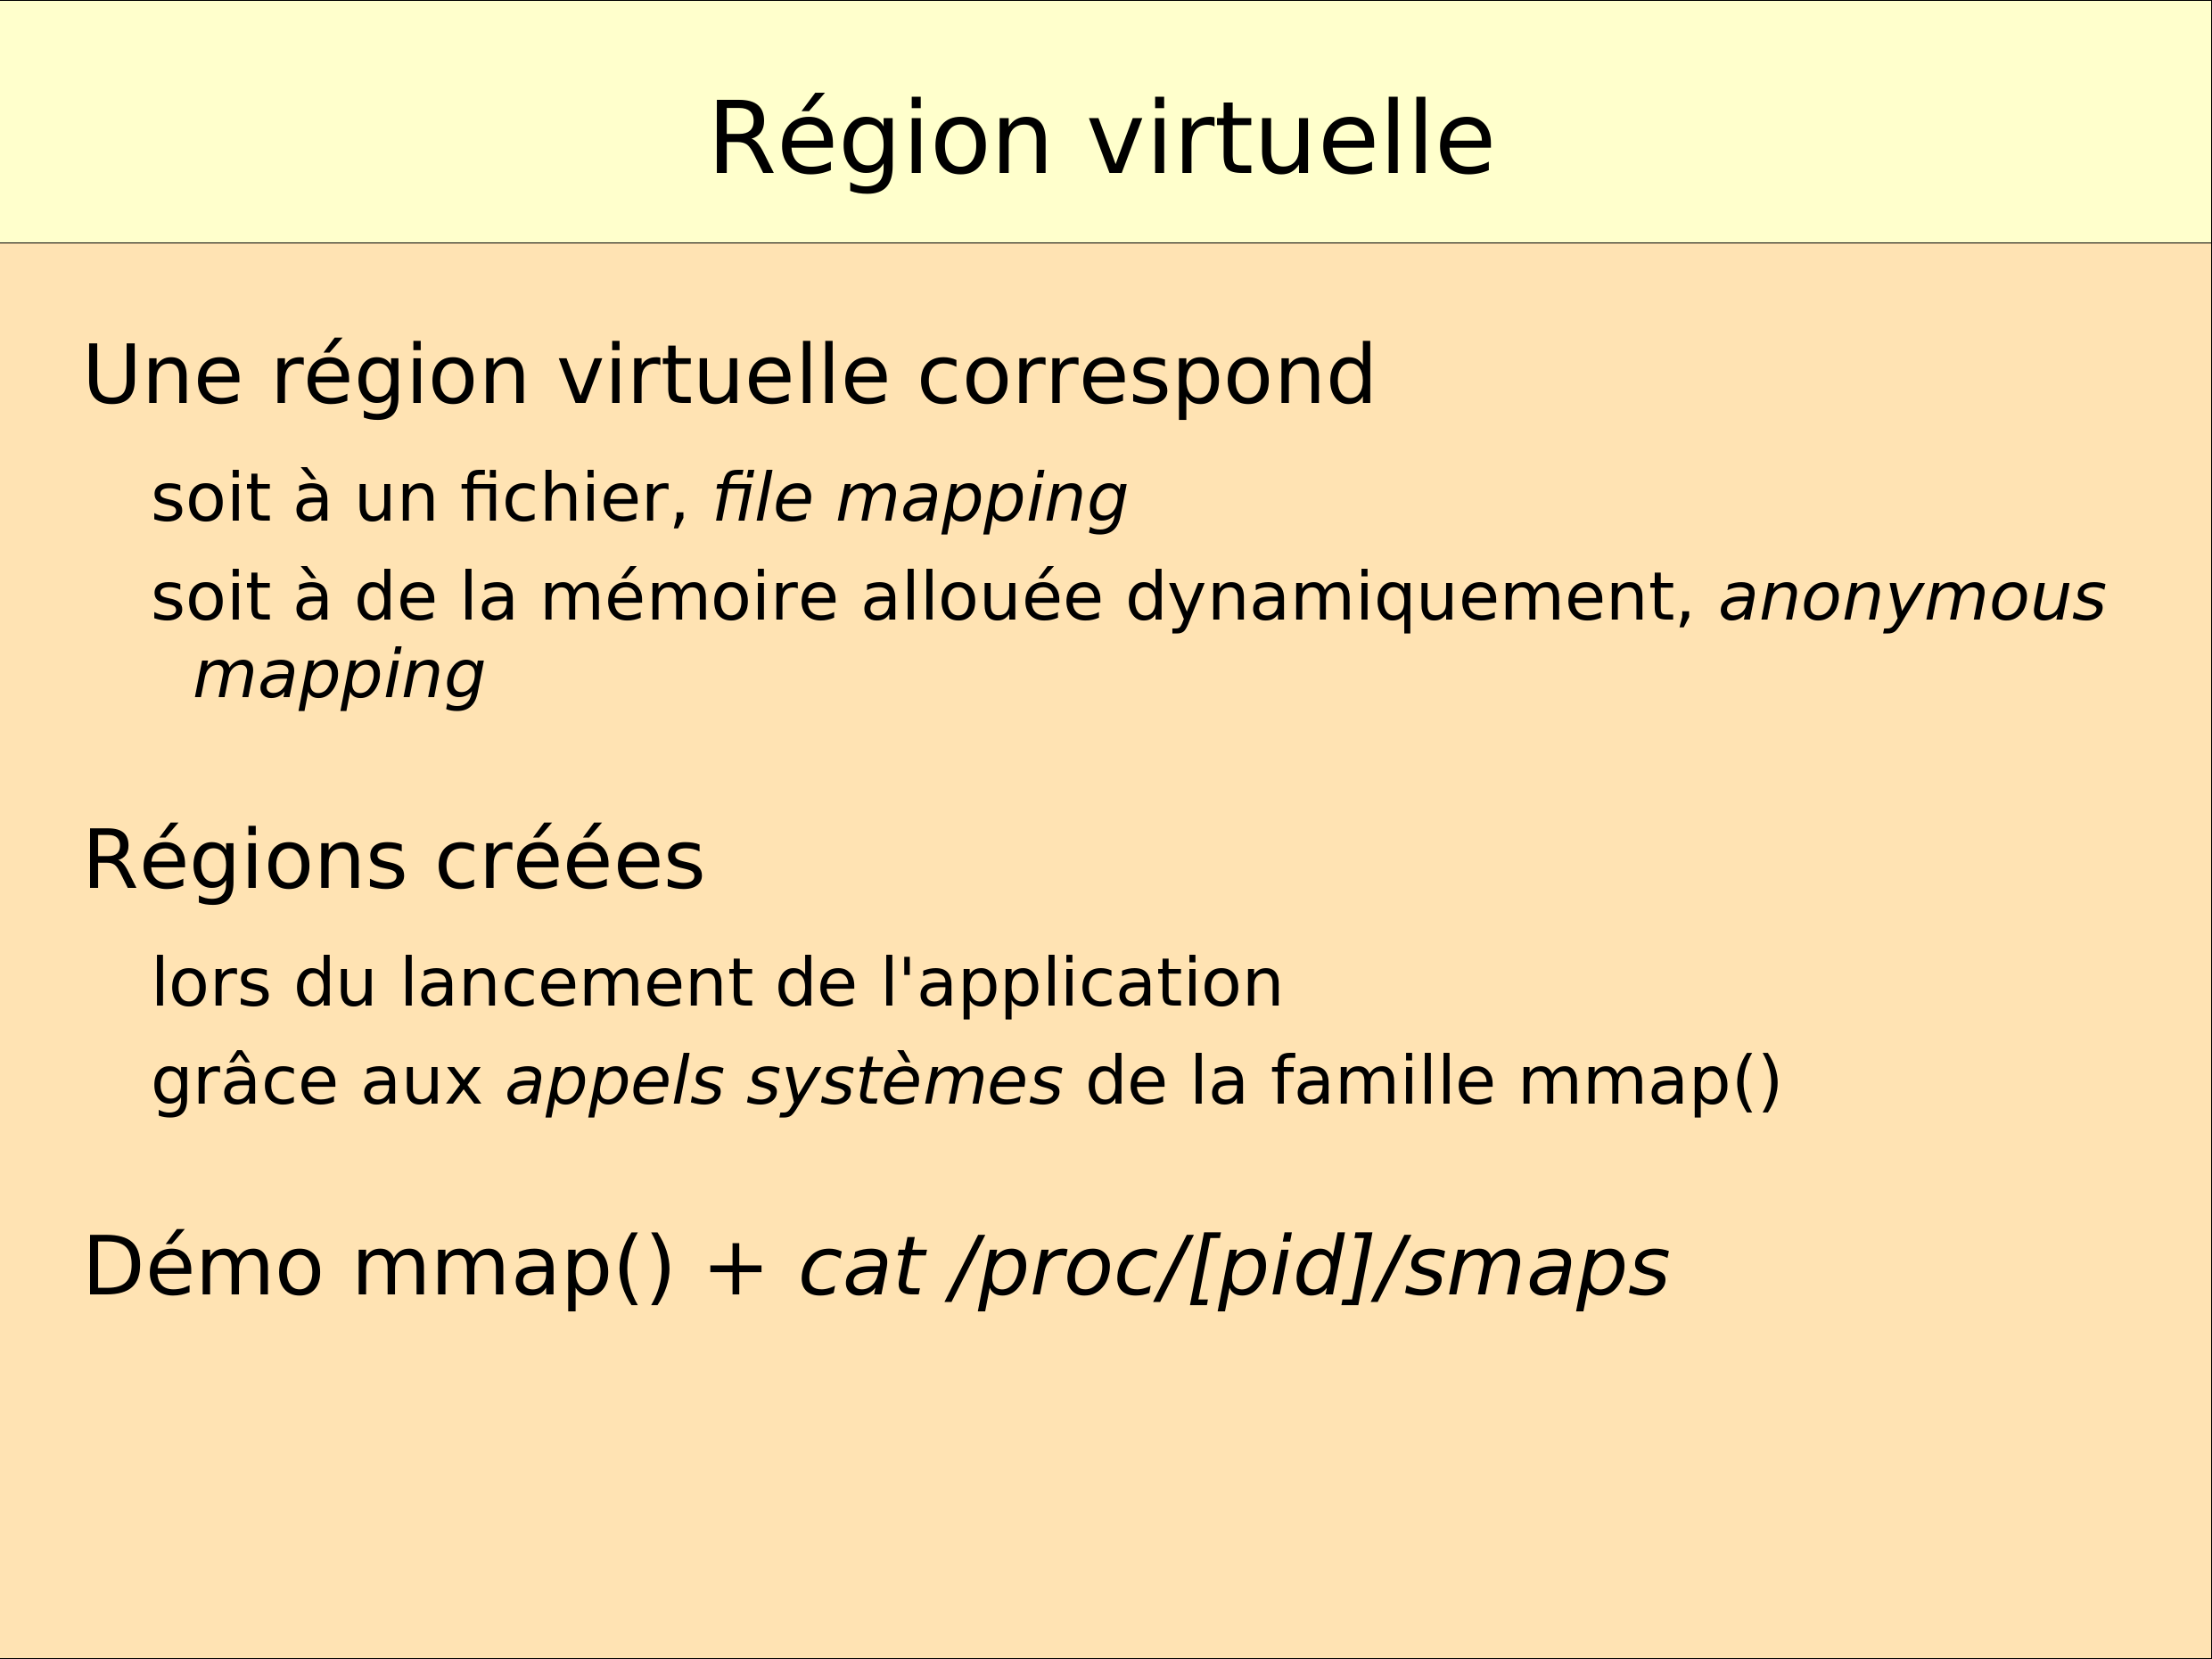

# Région virtuelle
Une région virtuelle correspond
soit à un fichier, file mapping
soit à de la mémoire allouée dynamiquement, anonymous mapping
Régions créées
lors du lancement de l'application
grâce aux appels systèmes de la famille mmap()
Démo mmap() + cat /proc/[pid]/smaps